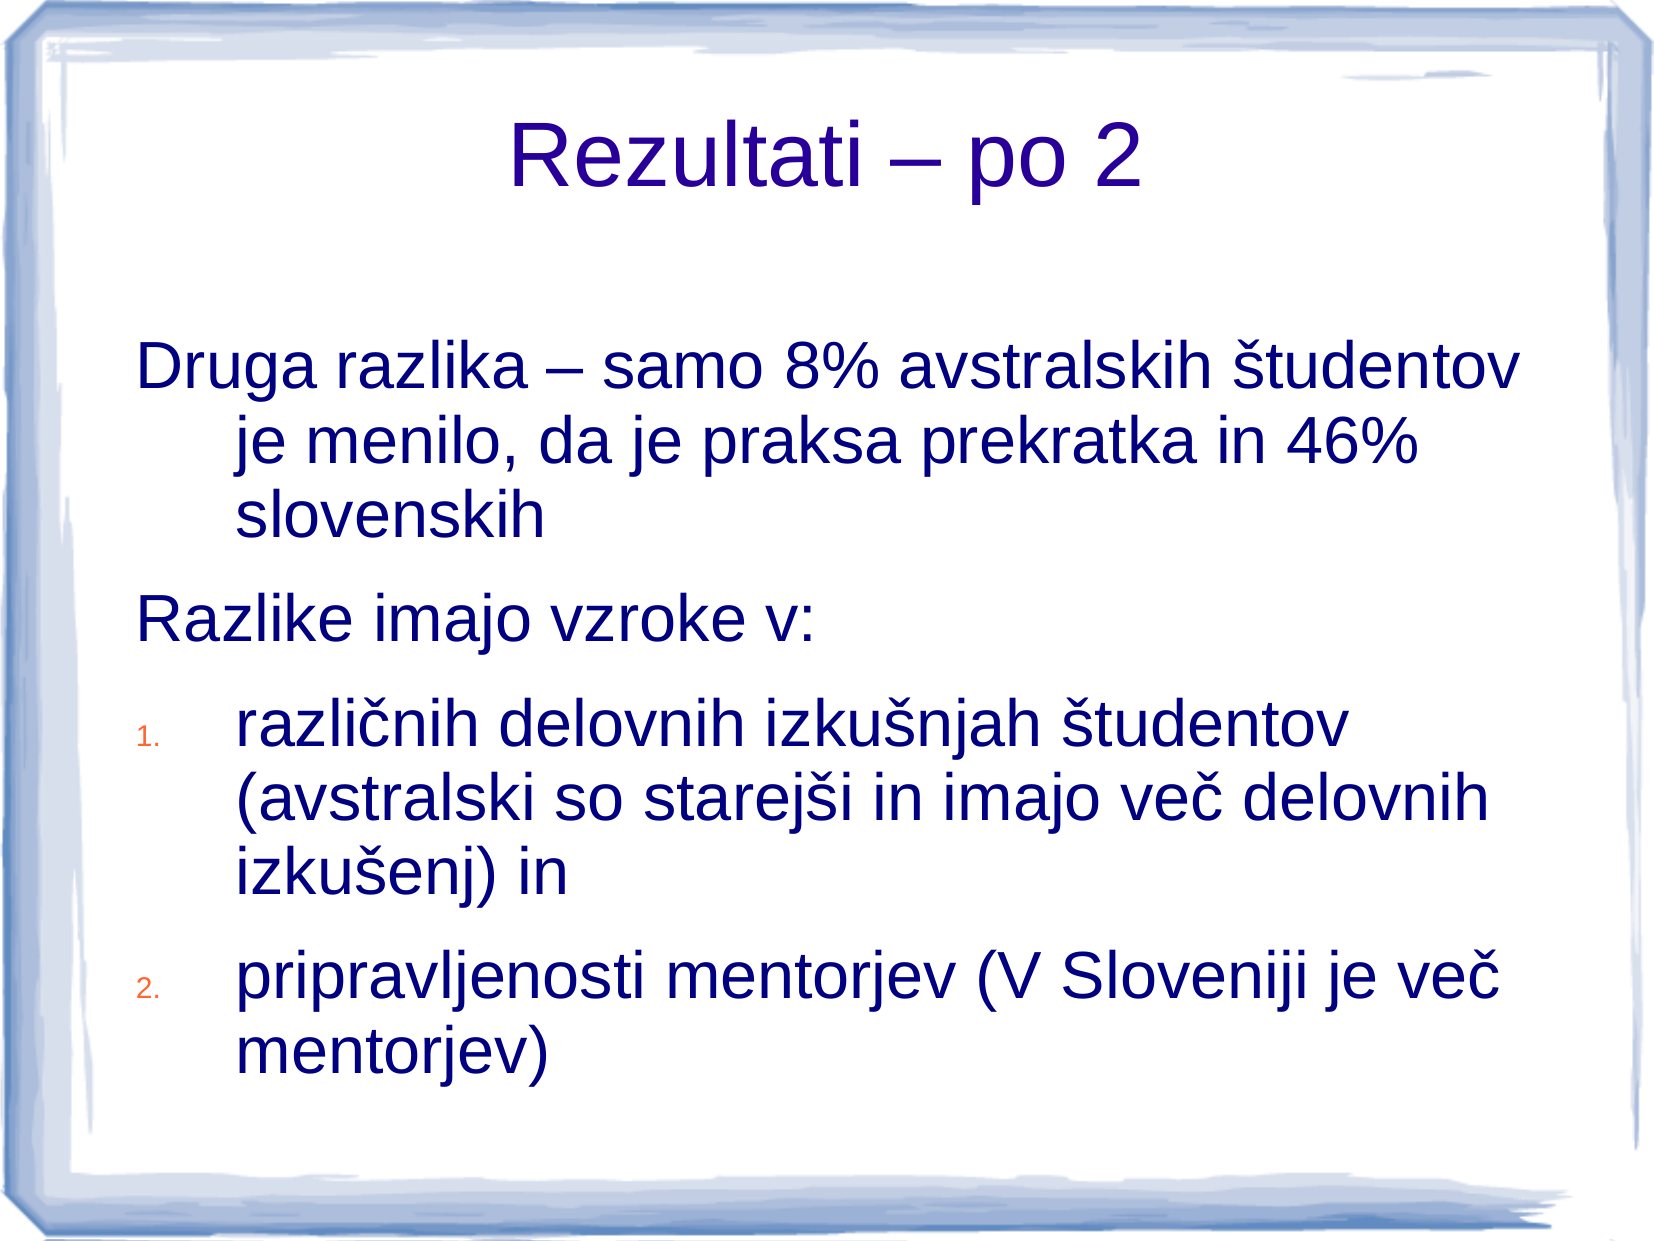

# Rezultati – po 2
Druga razlika – samo 8% avstralskih študentov je menilo, da je praksa prekratka in 46% slovenskih
Razlike imajo vzroke v:
različnih delovnih izkušnjah študentov (avstralski so starejši in imajo več delovnih izkušenj) in
pripravljenosti mentorjev (V Sloveniji je več mentorjev)